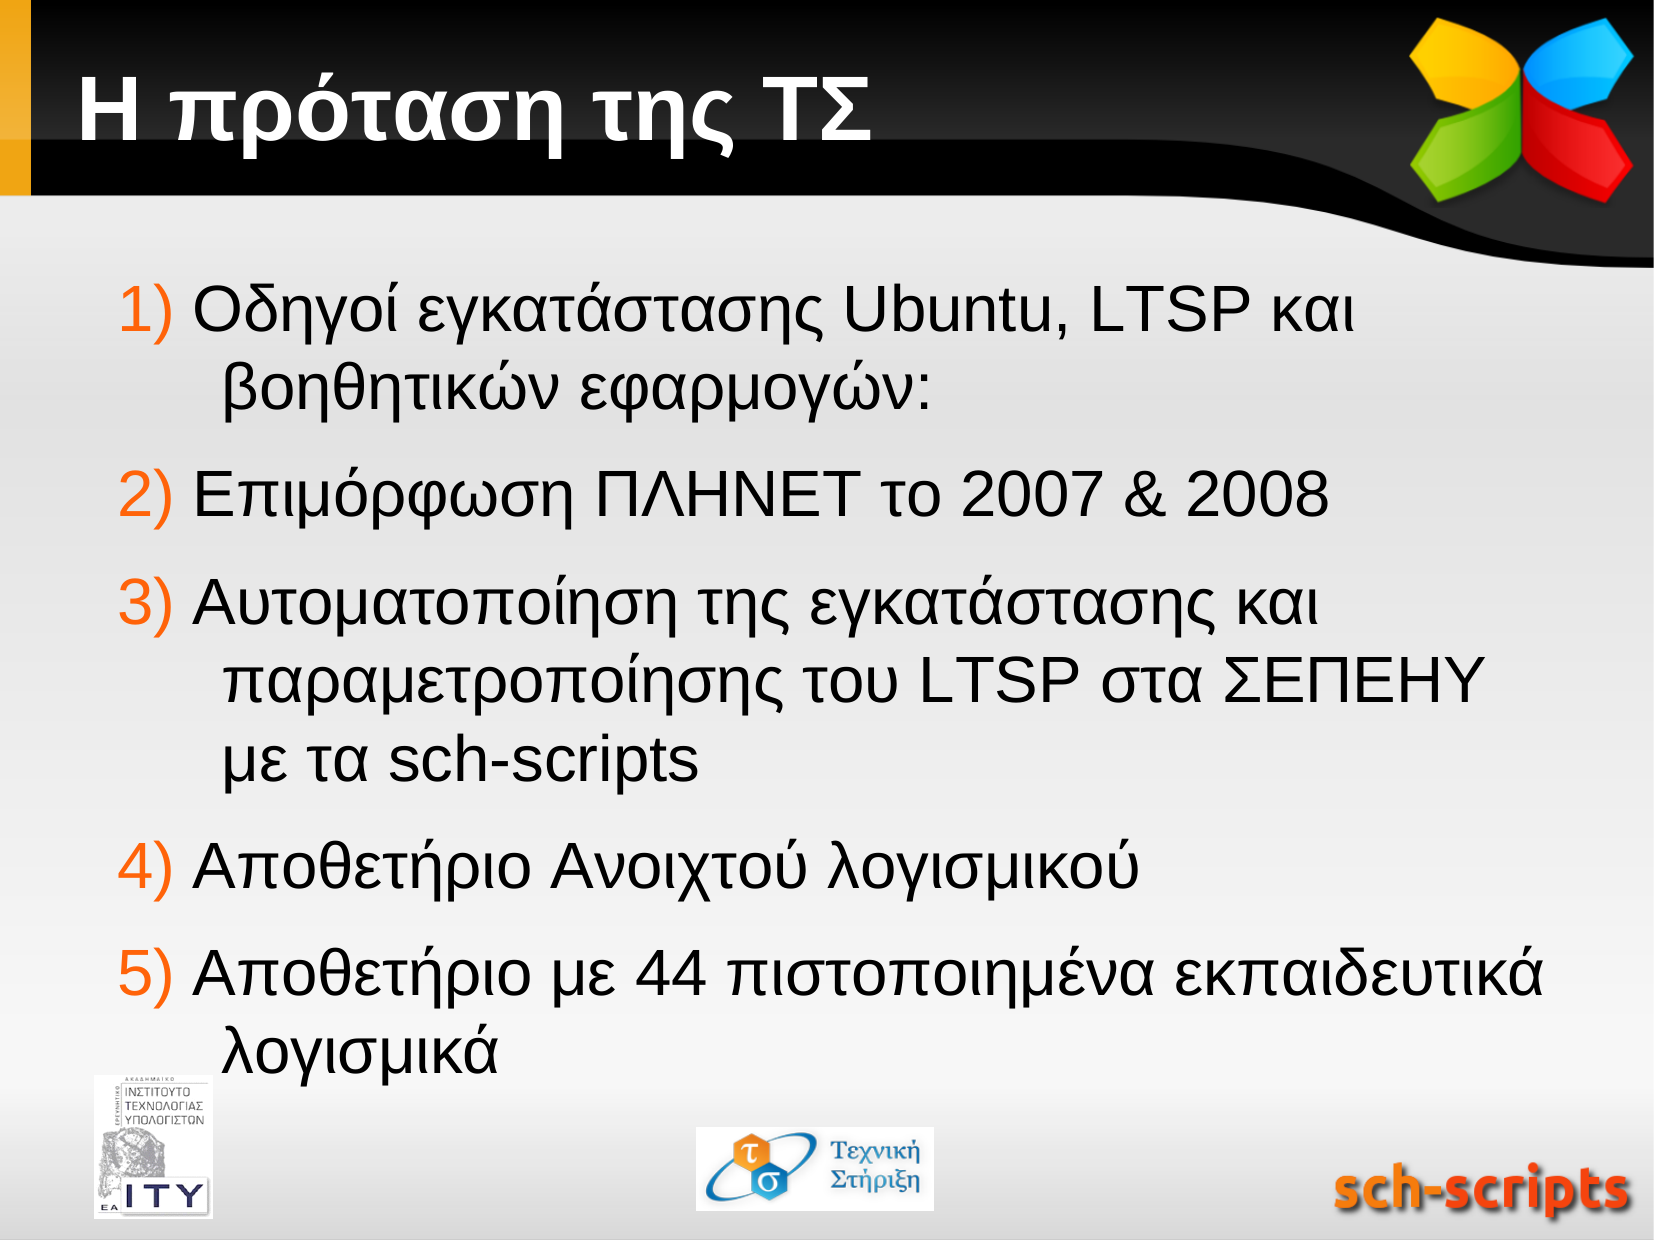

# Η πρόταση της ΤΣ
 Οδηγοί εγκατάστασης Ubuntu, LTSP και βοηθητικών εφαρμογών:
 Επιμόρφωση ΠΛΗΝΕΤ το 2007 & 2008
 Αυτοματοποίηση της εγκατάστασης και παραμετροποίησης του LTSP στα ΣΕΠΕΗΥ με τα sch-scripts
 Αποθετήριο Ανοιχτού λογισμικού
 Αποθετήριο με 44 πιστοποιημένα εκπαιδευτικά λογισμικά